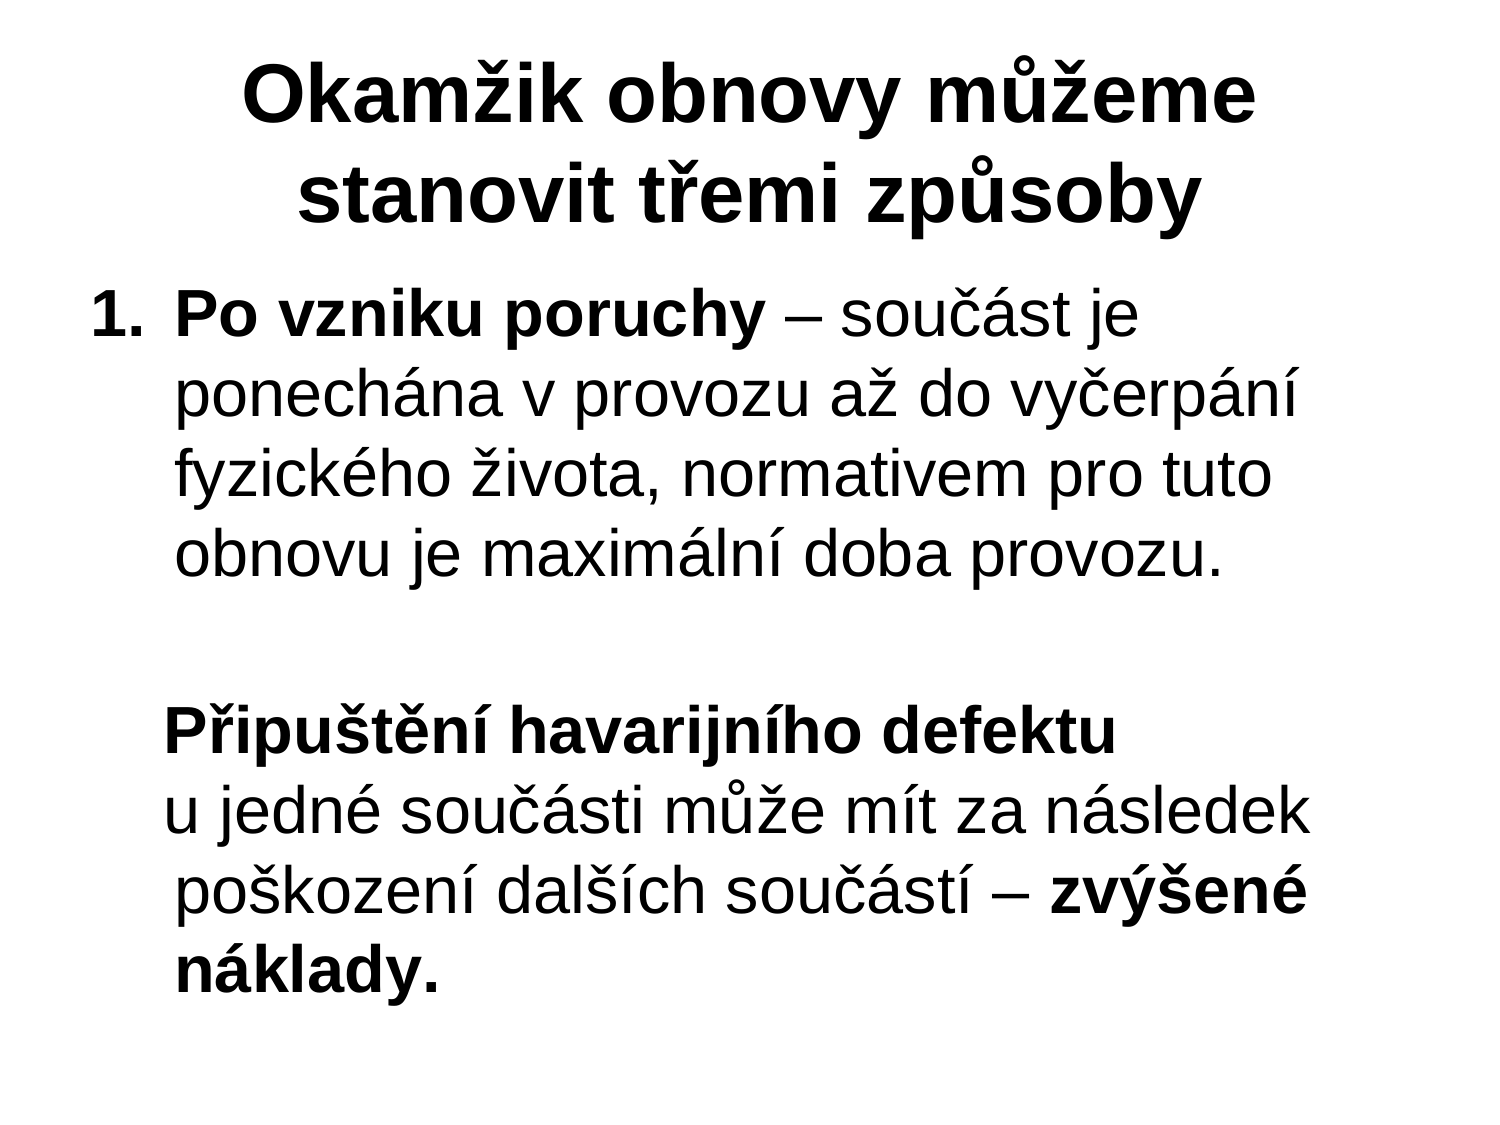

# Okamžik obnovy můžeme stanovit třemi způsoby
Po vzniku poruchy – součást je ponechána v provozu až do vyčerpání fyzického života, normativem pro tuto obnovu je maximální doba provozu.
 Připuštění havarijního defektu
 u jedné součásti může mít za následek poškození dalších součástí – zvýšené náklady.